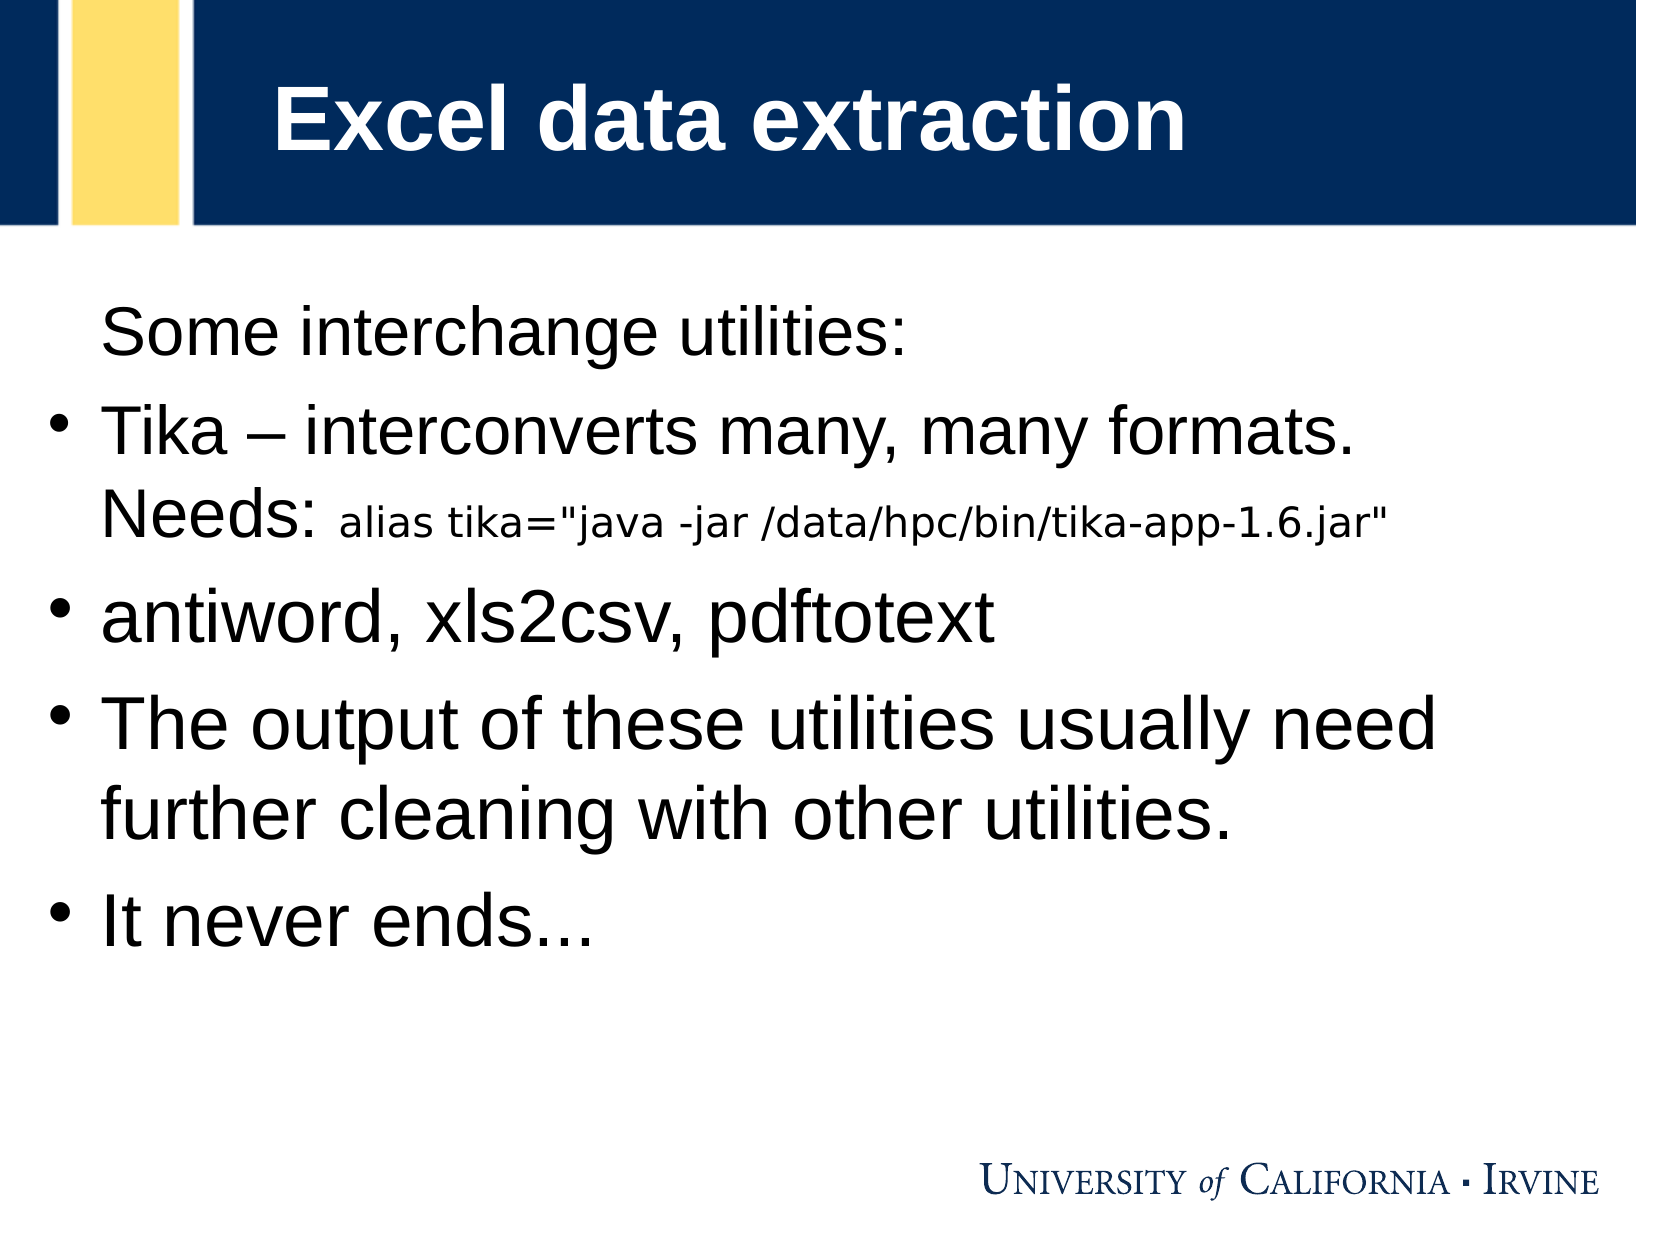

# Excel data extraction
Some interchange utilities:
Tika – interconverts many, many formats.
Needs: alias tika="java -jar /data/hpc/bin/tika-app-1.6.jar"
antiword, xls2csv, pdftotext
The output of these utilities usually need further cleaning with other utilities.
It never ends...